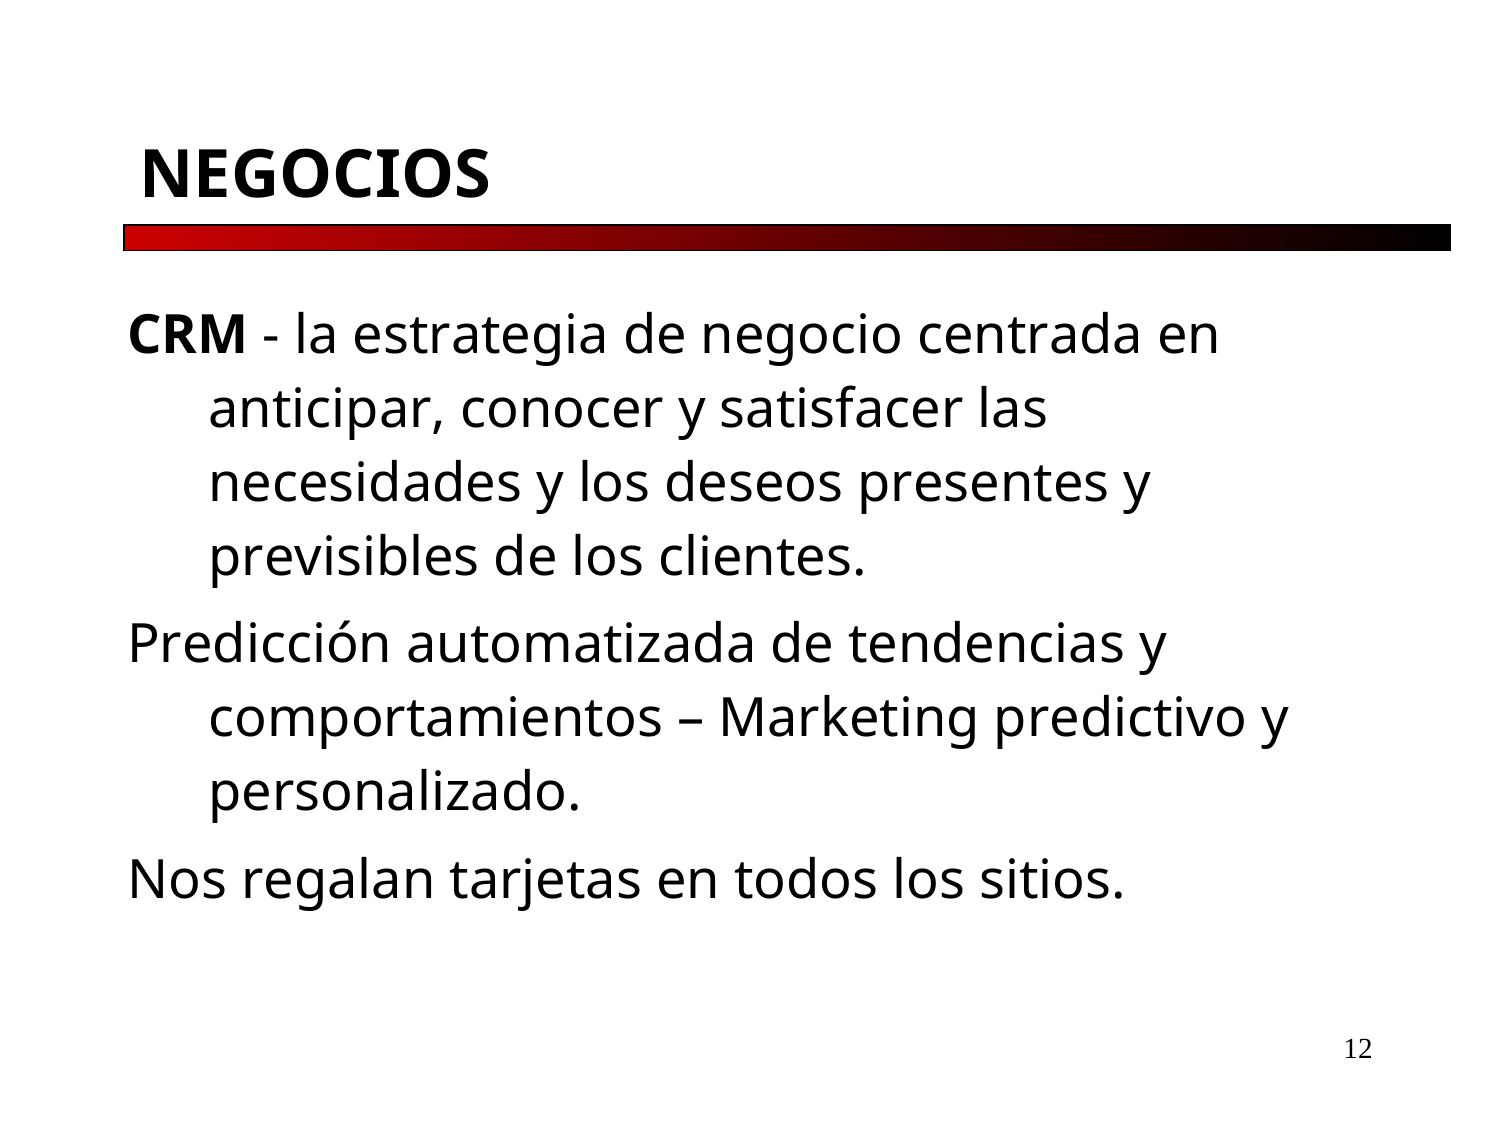

# NEGOCIOS
CRM - la estrategia de negocio centrada en anticipar, conocer y satisfacer las necesidades y los deseos presentes y previsibles de los clientes.
Predicción automatizada de tendencias y comportamientos – Marketing predictivo y personalizado.
Nos regalan tarjetas en todos los sitios.
12